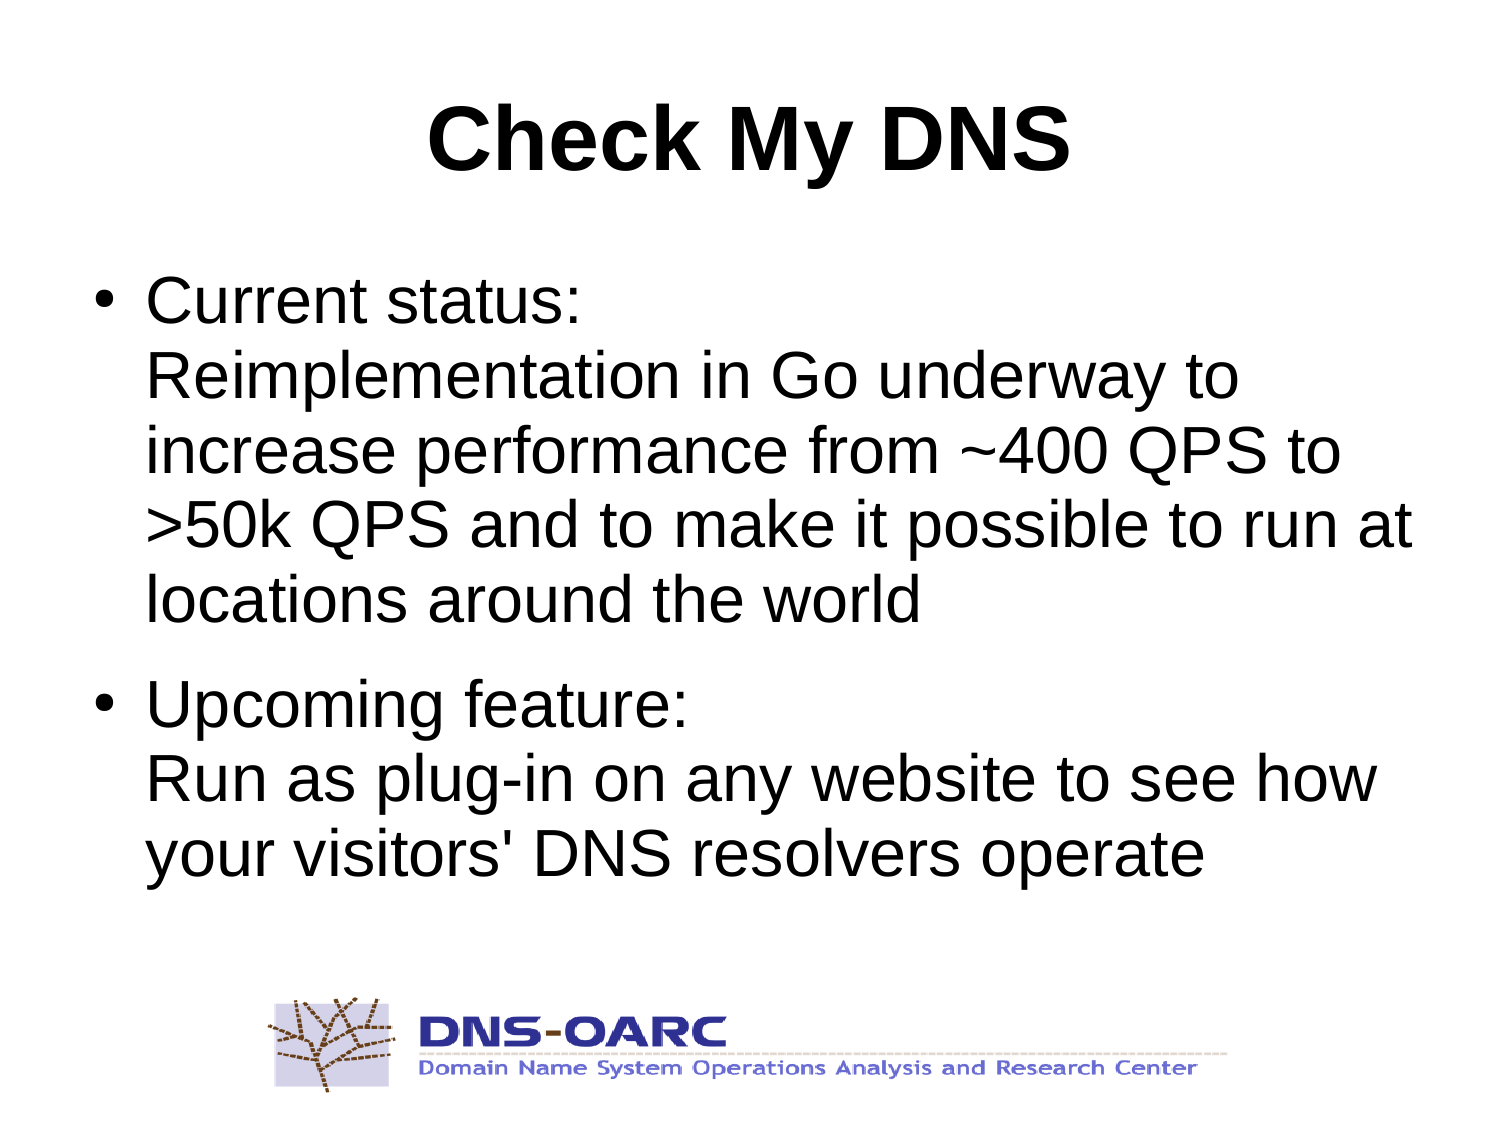

# Check My DNS
Current status:
Reimplementation in Go underway to increase performance from ~400 QPS to >50k QPS and to make it possible to run at locations around the world
Upcoming feature:
Run as plug-in on any website to see how your visitors' DNS resolvers operate